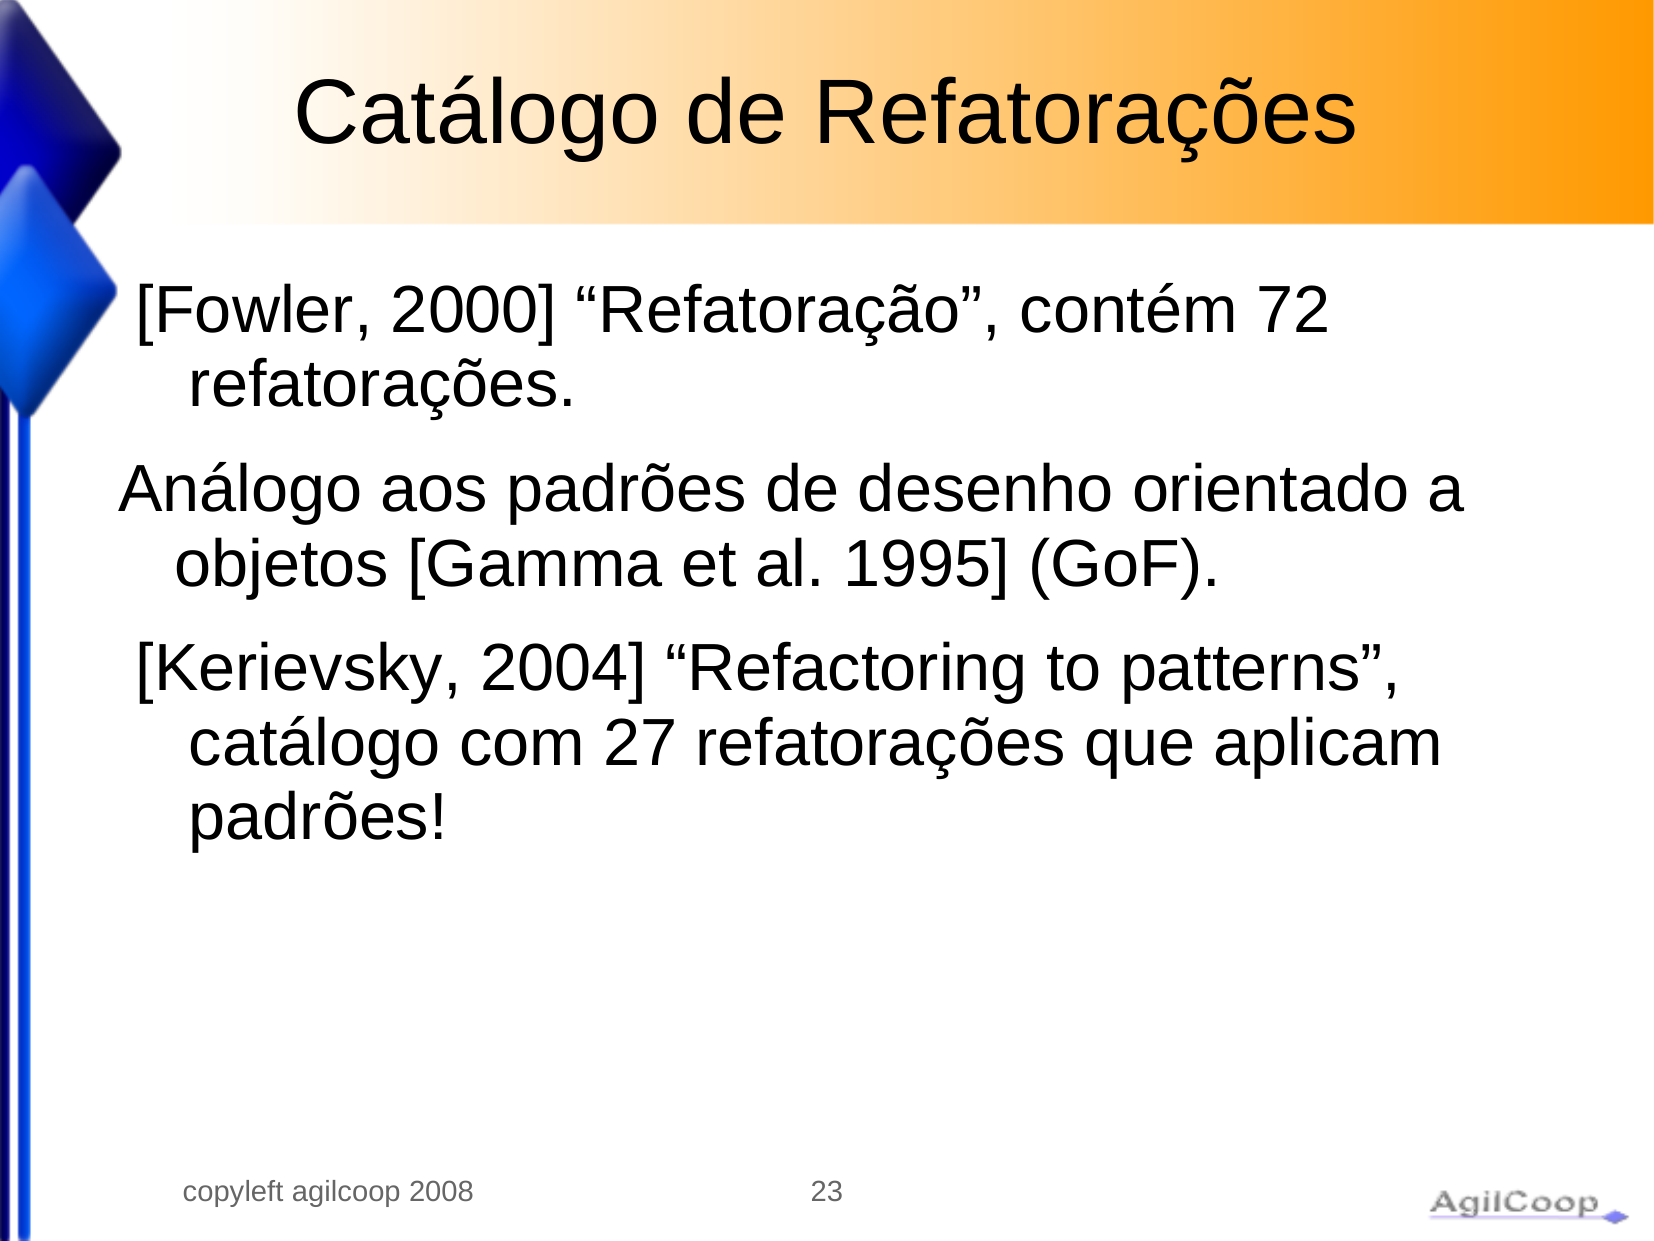

# Catálogo de Refatorações
[Fowler, 2000] “Refatoração”, contém 72 refatorações.
Análogo aos padrões de desenho orientado a objetos [Gamma et al. 1995] (GoF).
[Kerievsky, 2004] “Refactoring to patterns”, catálogo com 27 refatorações que aplicam padrões!
copyleft agilcoop 2008
23